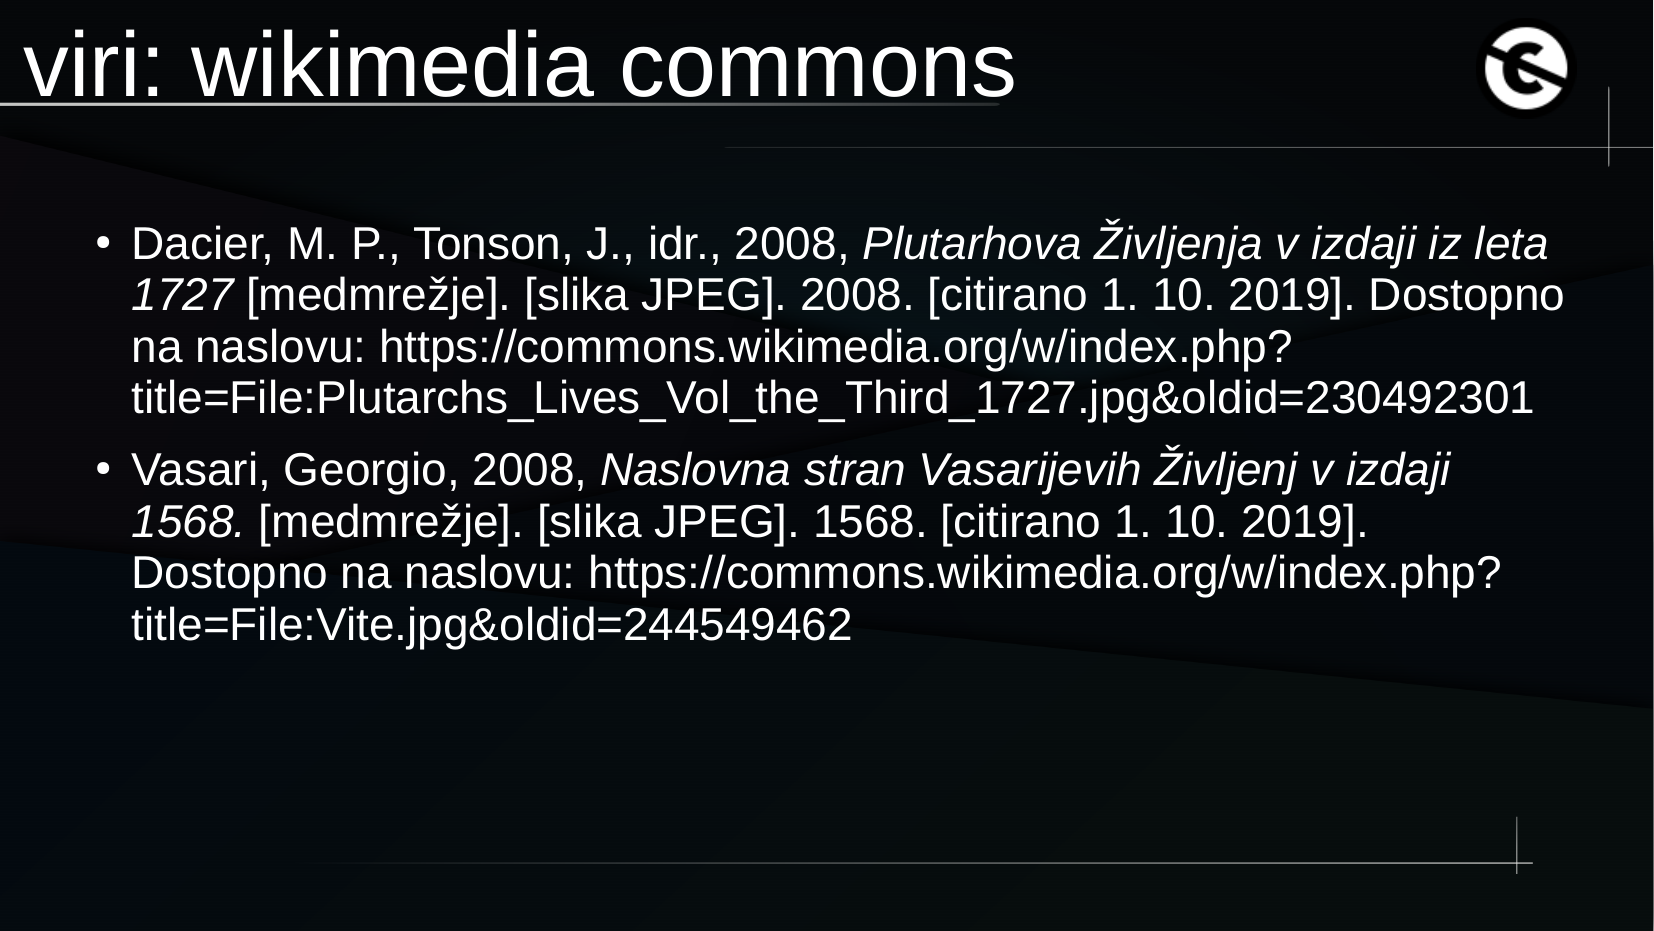

# viri: wikimedia commons
Dacier, M. P., Tonson, J., idr., 2008, Plutarhova Življenja v izdaji iz leta 1727 [medmrežje]. [slika JPEG]. 2008. [citirano 1. 10. 2019]. Dostopno na naslovu: https://commons.wikimedia.org/w/index.php?title=File:Plutarchs_Lives_Vol_the_Third_1727.jpg&oldid=230492301
Vasari, Georgio, 2008, Naslovna stran Vasarijevih Življenj v izdaji 1568. [medmrežje]. [slika JPEG]. 1568. [citirano 1. 10. 2019]. Dostopno na naslovu: https://commons.wikimedia.org/w/index.php?title=File:Vite.jpg&oldid=244549462